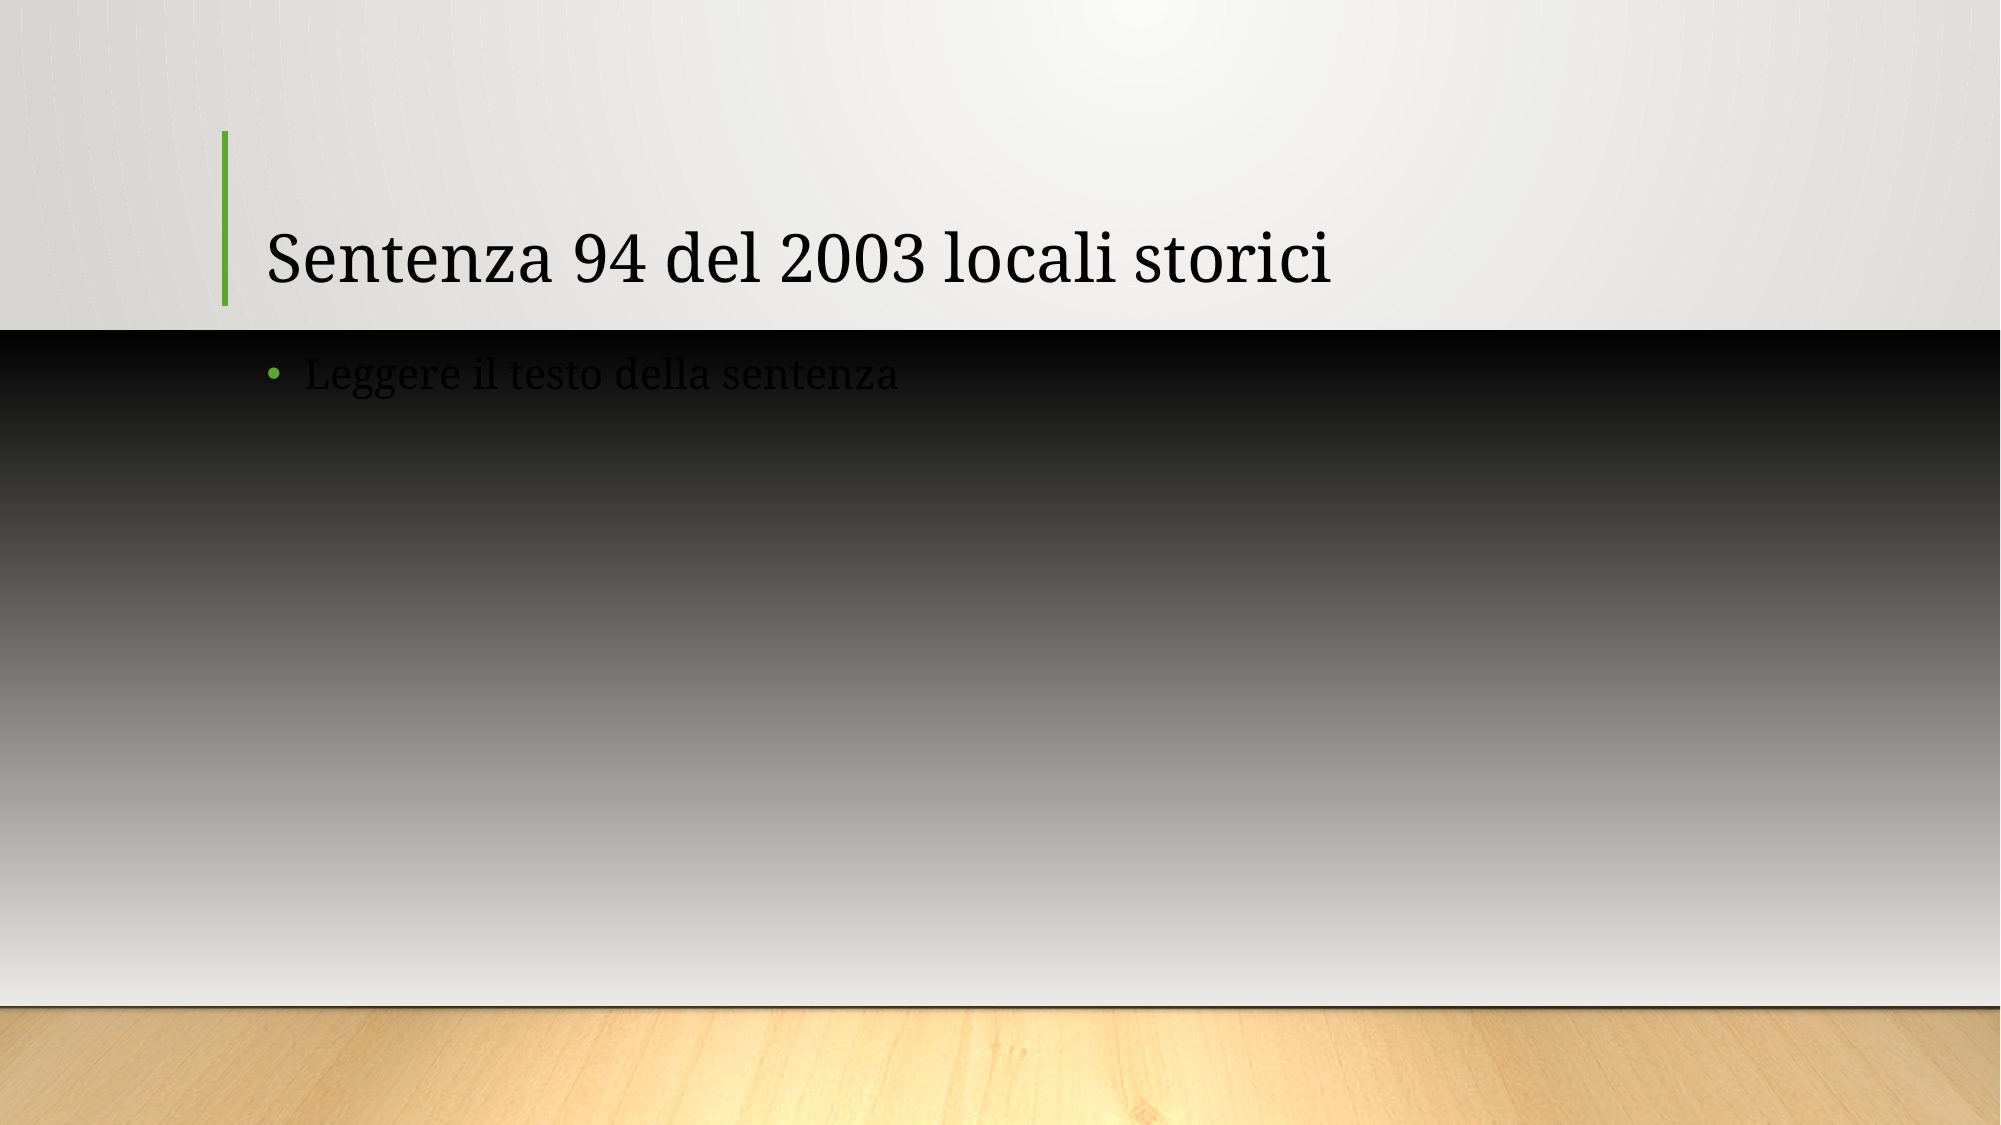

# Sentenza 94 del 2003 locali storici
Leggere il testo della sentenza